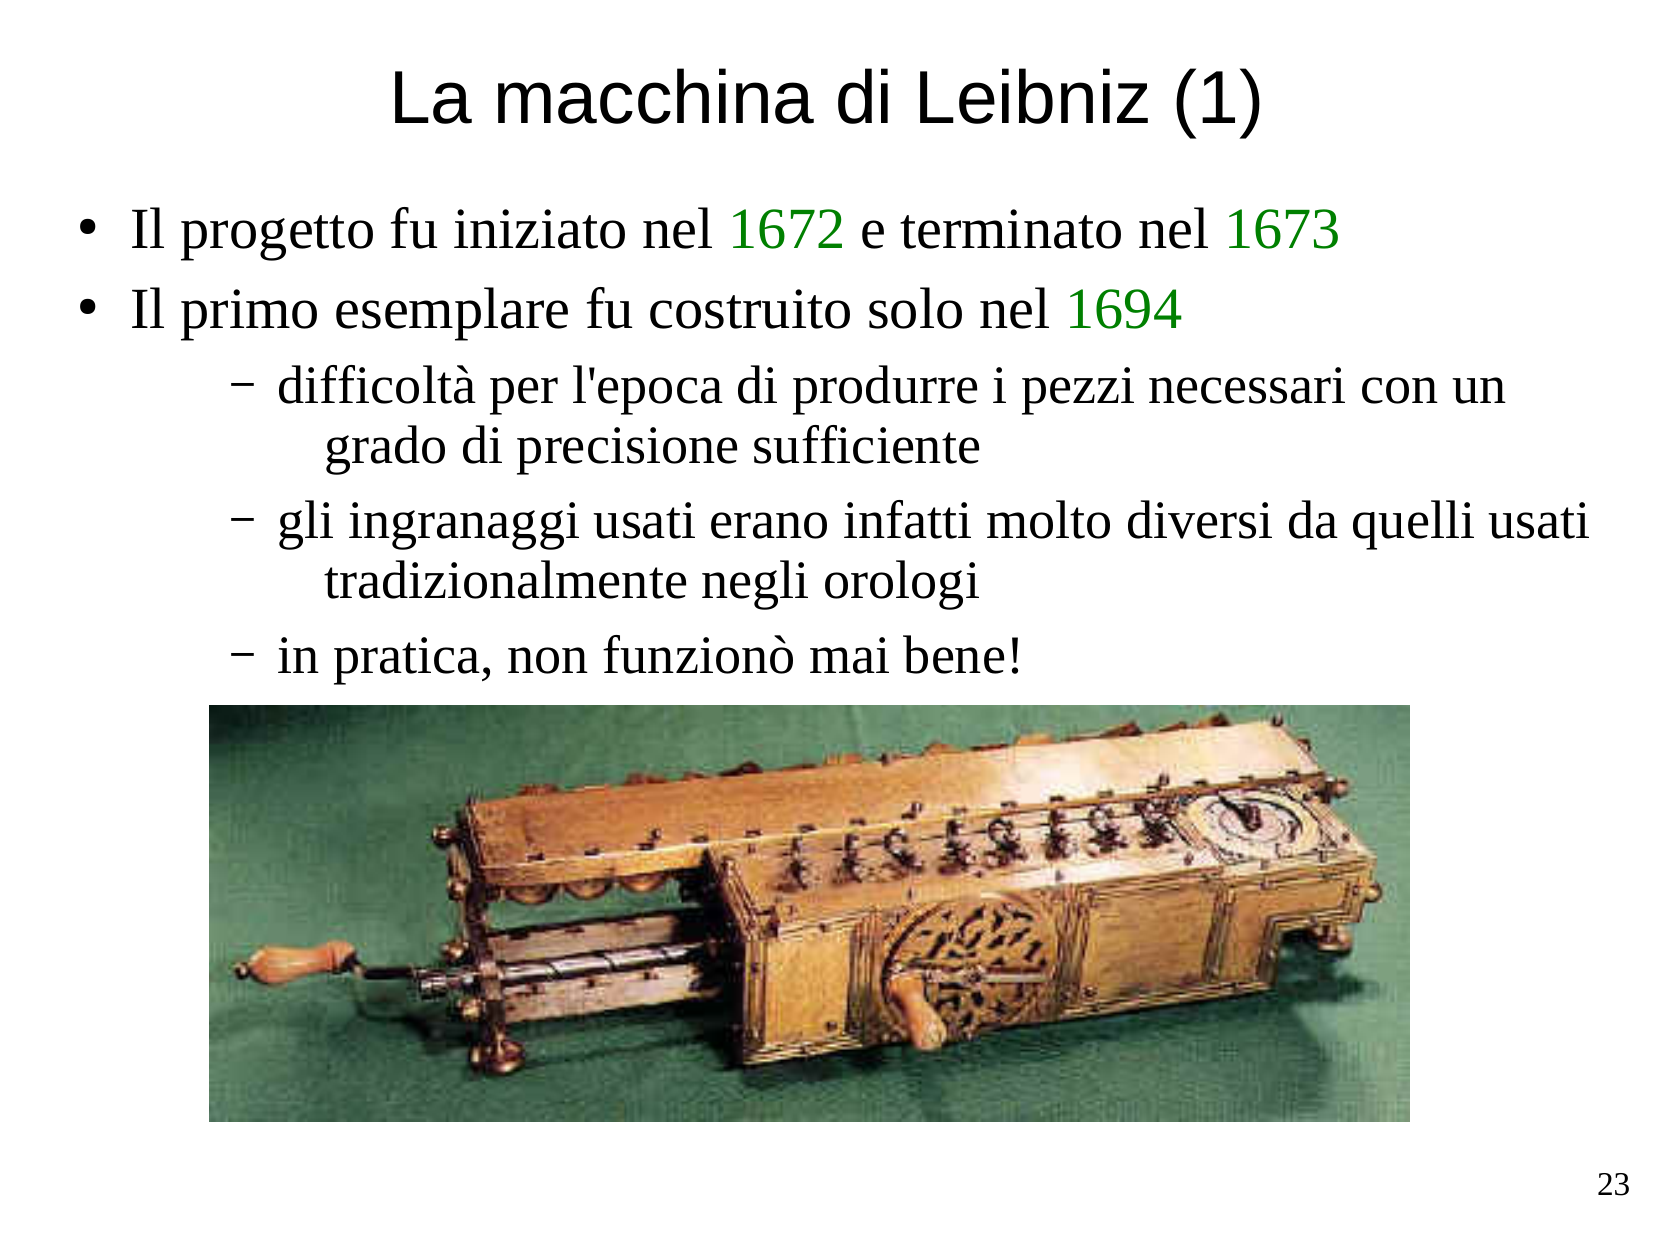

# La macchina di Leibniz (1)
Il progetto fu iniziato nel 1672 e terminato nel 1673
Il primo esemplare fu costruito solo nel 1694
difficoltà per l'epoca di produrre i pezzi necessari con un grado di precisione sufficiente
gli ingranaggi usati erano infatti molto diversi da quelli usati tradizionalmente negli orologi
in pratica, non funzionò mai bene!